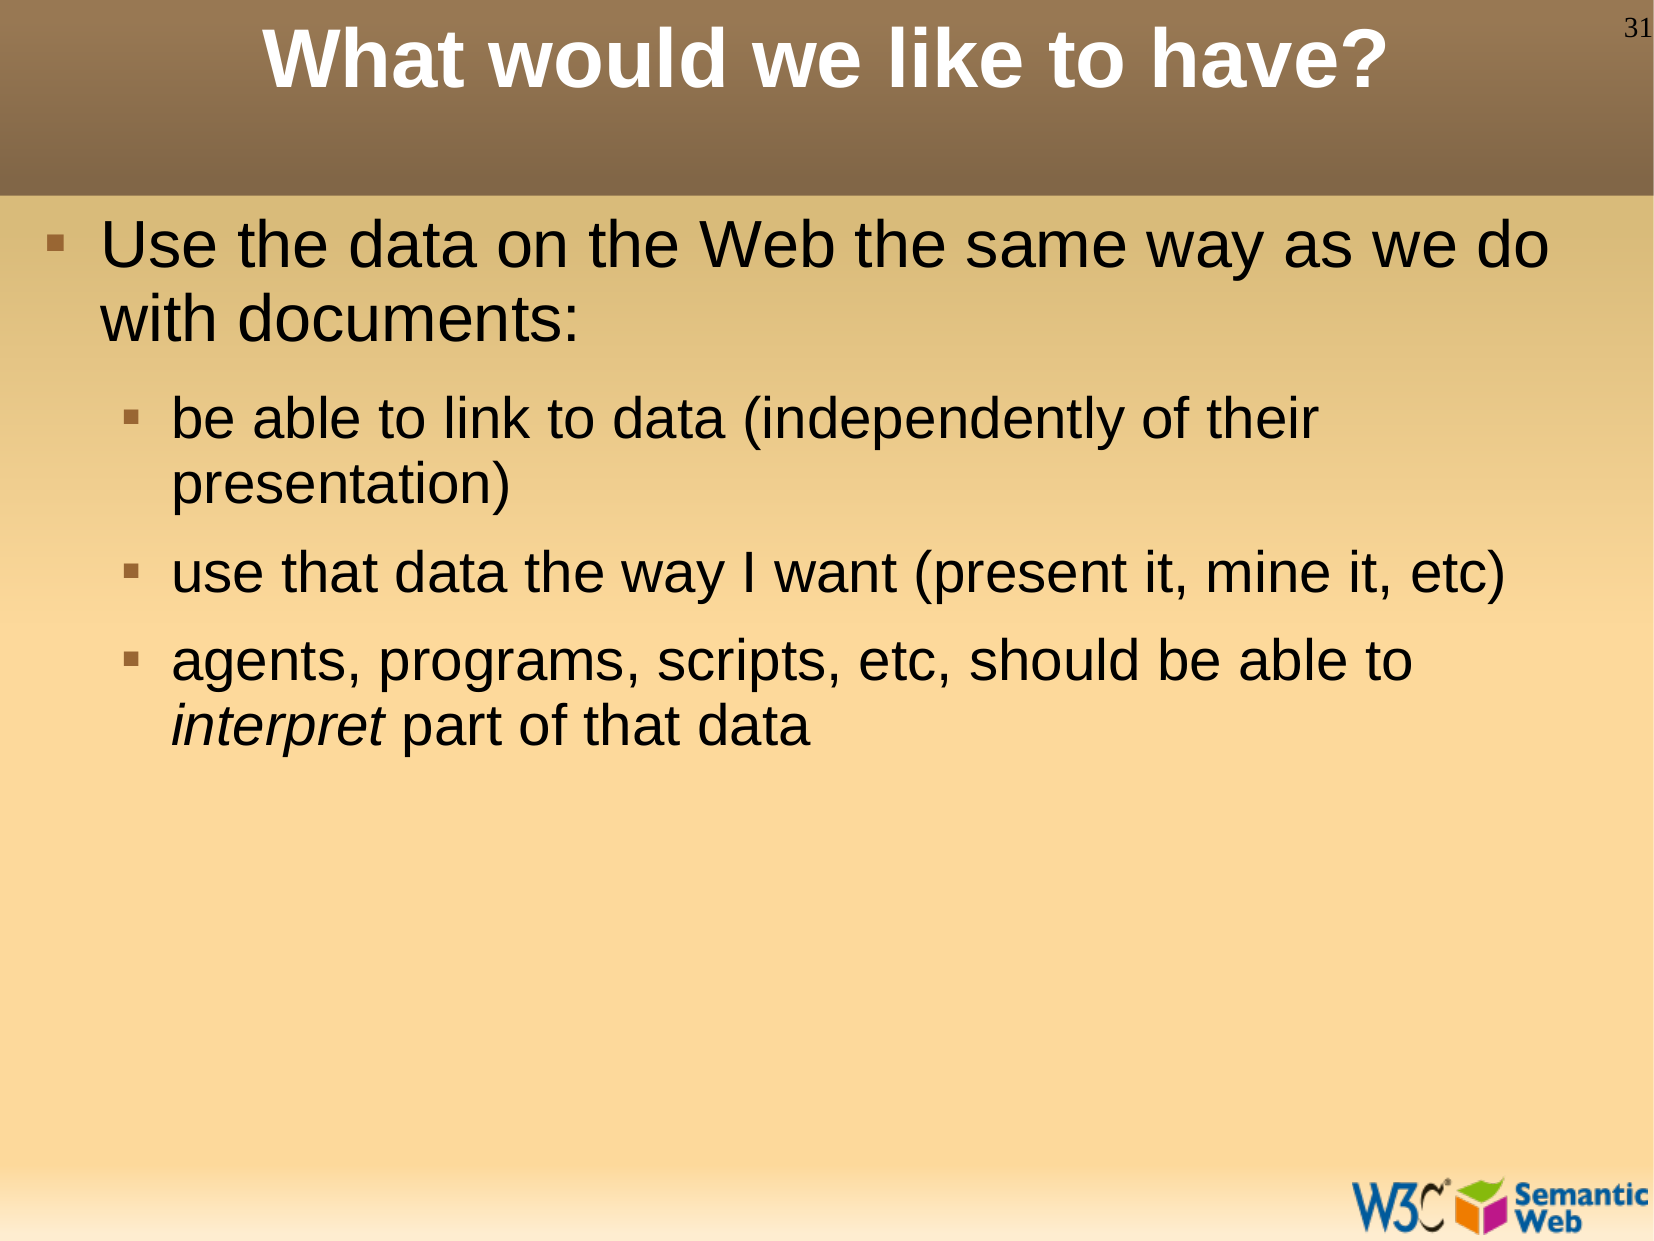

# What would we like to have?
31
Use the data on the Web the same way as we do with documents:
be able to link to data (independently of their presentation)
use that data the way I want (present it, mine it, etc)
agents, programs, scripts, etc, should be able to interpret part of that data